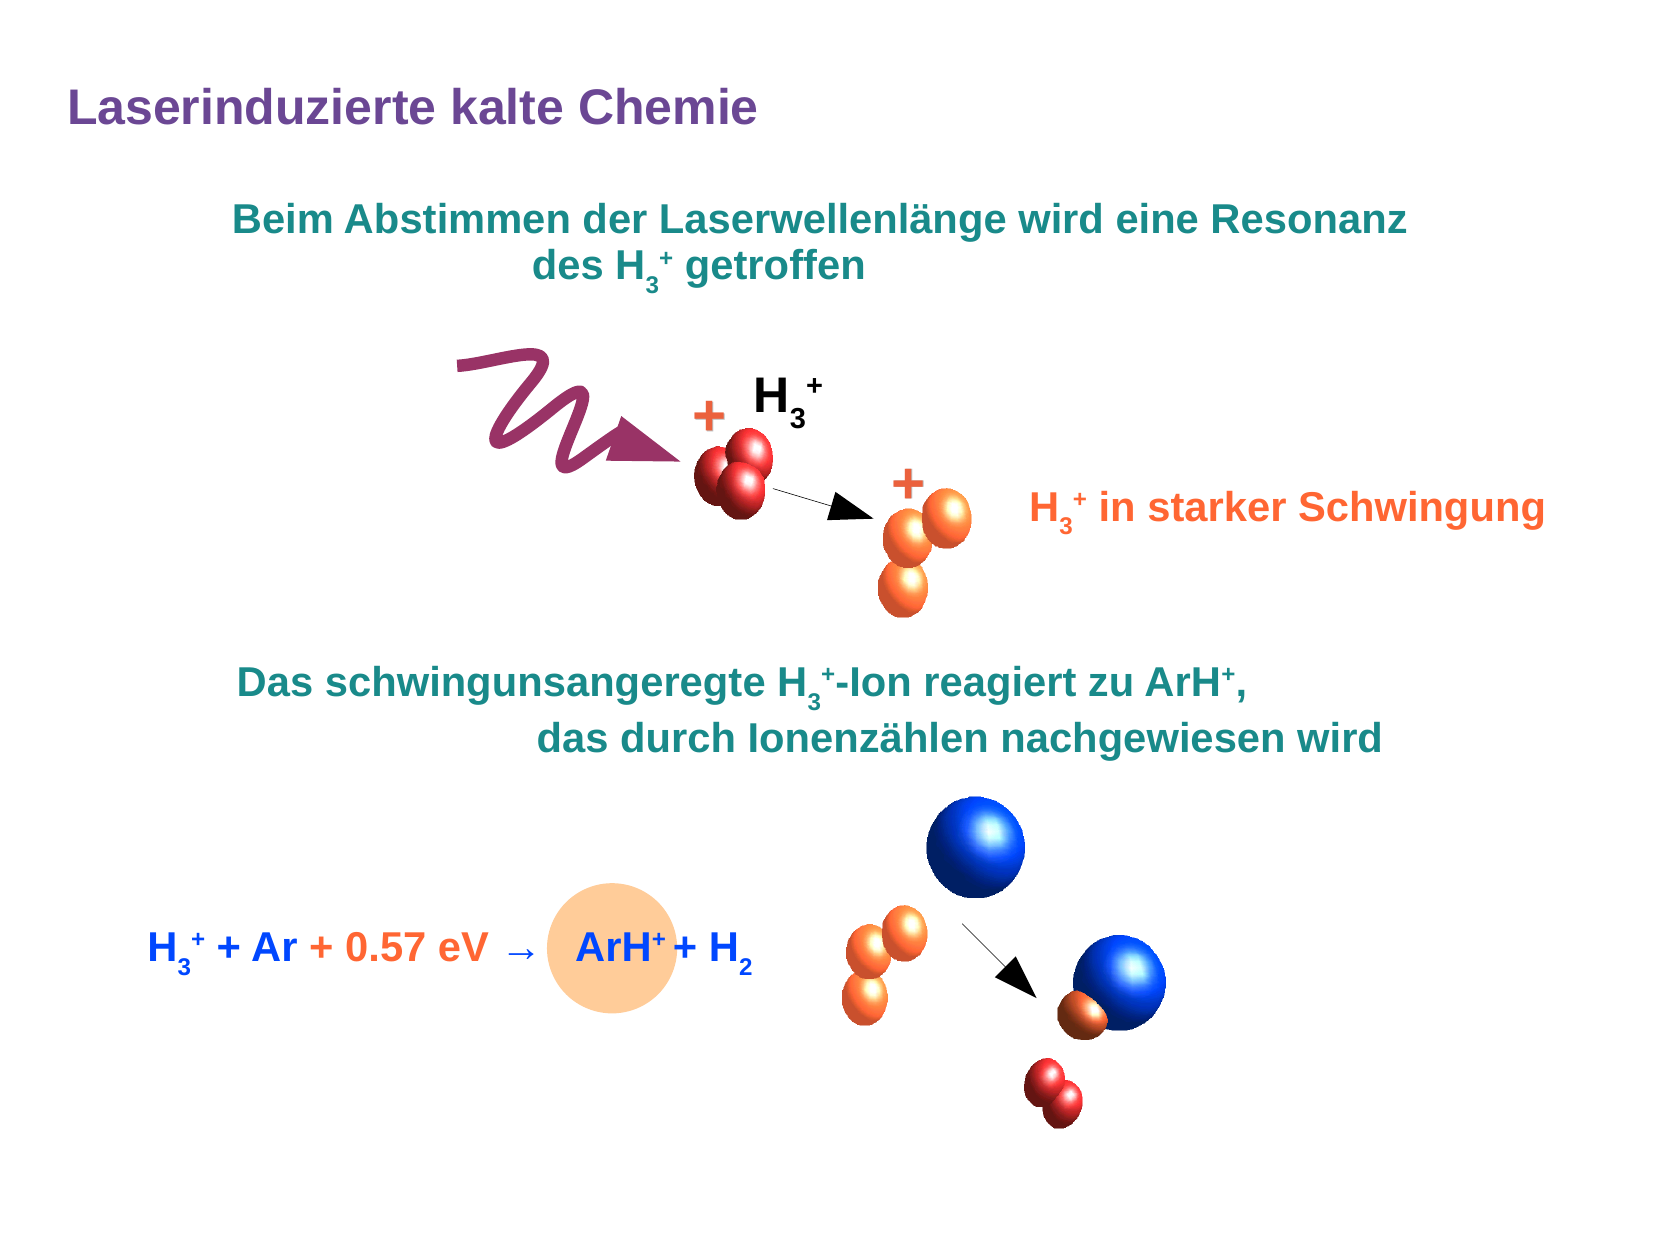

Laserinduzierte kalte Chemie
Beim Abstimmen der Laserwellenlänge wird eine Resonanz
				des H3+ getroffen
H3+
+
+
H3+ in starker Schwingung
Das schwingunsangeregte H3+-Ion reagiert zu ArH+,
				das durch Ionenzählen nachgewiesen wird
H3+ + Ar + 0.57 eV → ArH+ + H2